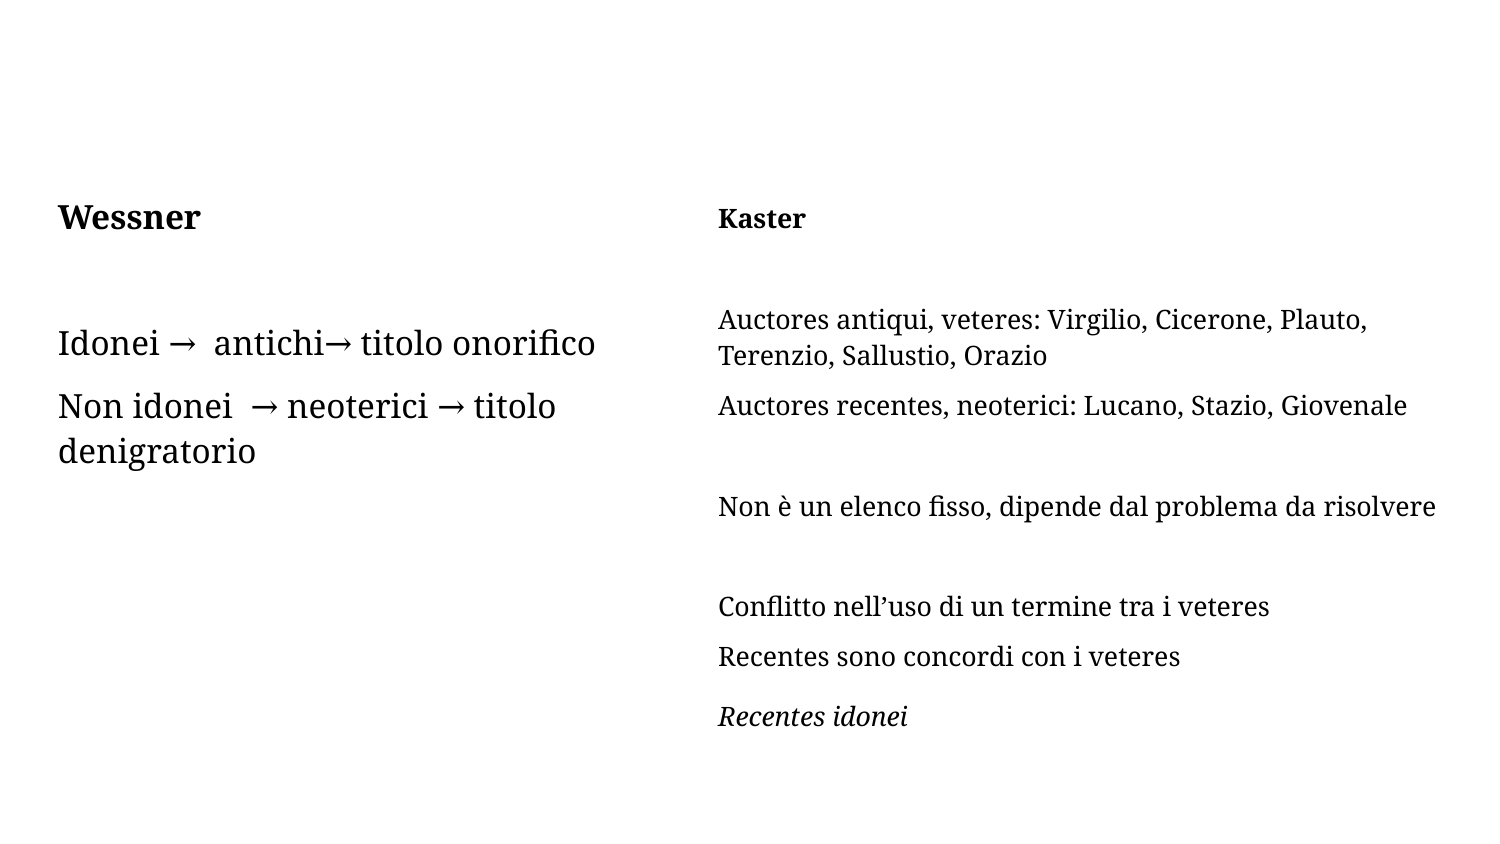

# Wessner
Idonei → antichi→ titolo onorifico
Non idonei → neoterici → titolo denigratorio
Kaster
Auctores antiqui, veteres: Virgilio, Cicerone, Plauto, Terenzio, Sallustio, Orazio
Auctores recentes, neoterici: Lucano, Stazio, Giovenale
Non è un elenco fisso, dipende dal problema da risolvere
Conflitto nell’uso di un termine tra i veteres
Recentes sono concordi con i veteres
Recentes idonei